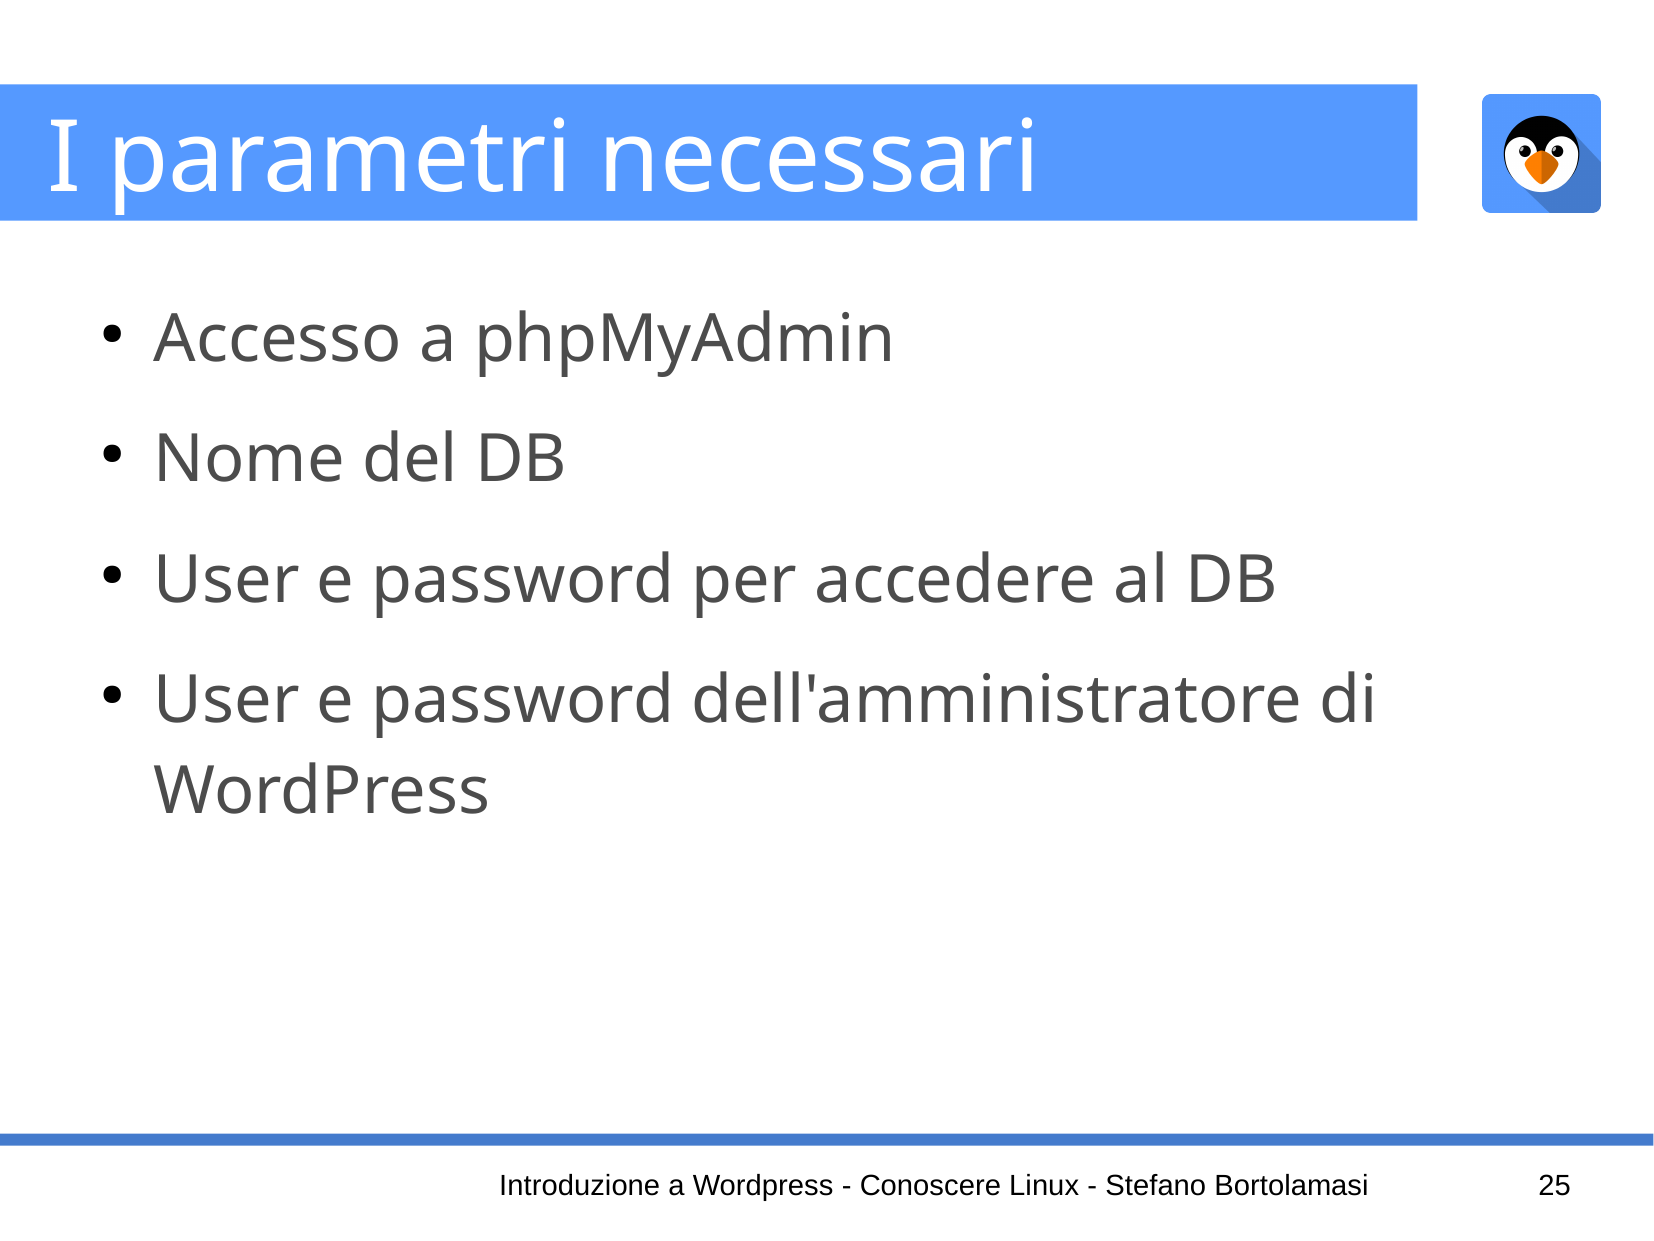

# I parametri necessari
Accesso a phpMyAdmin
Nome del DB
User e password per accedere al DB
User e password dell'amministratore di
WordPress
Introduzione a Wordpress - Conoscere Linux - Stefano Bortolamasi
25